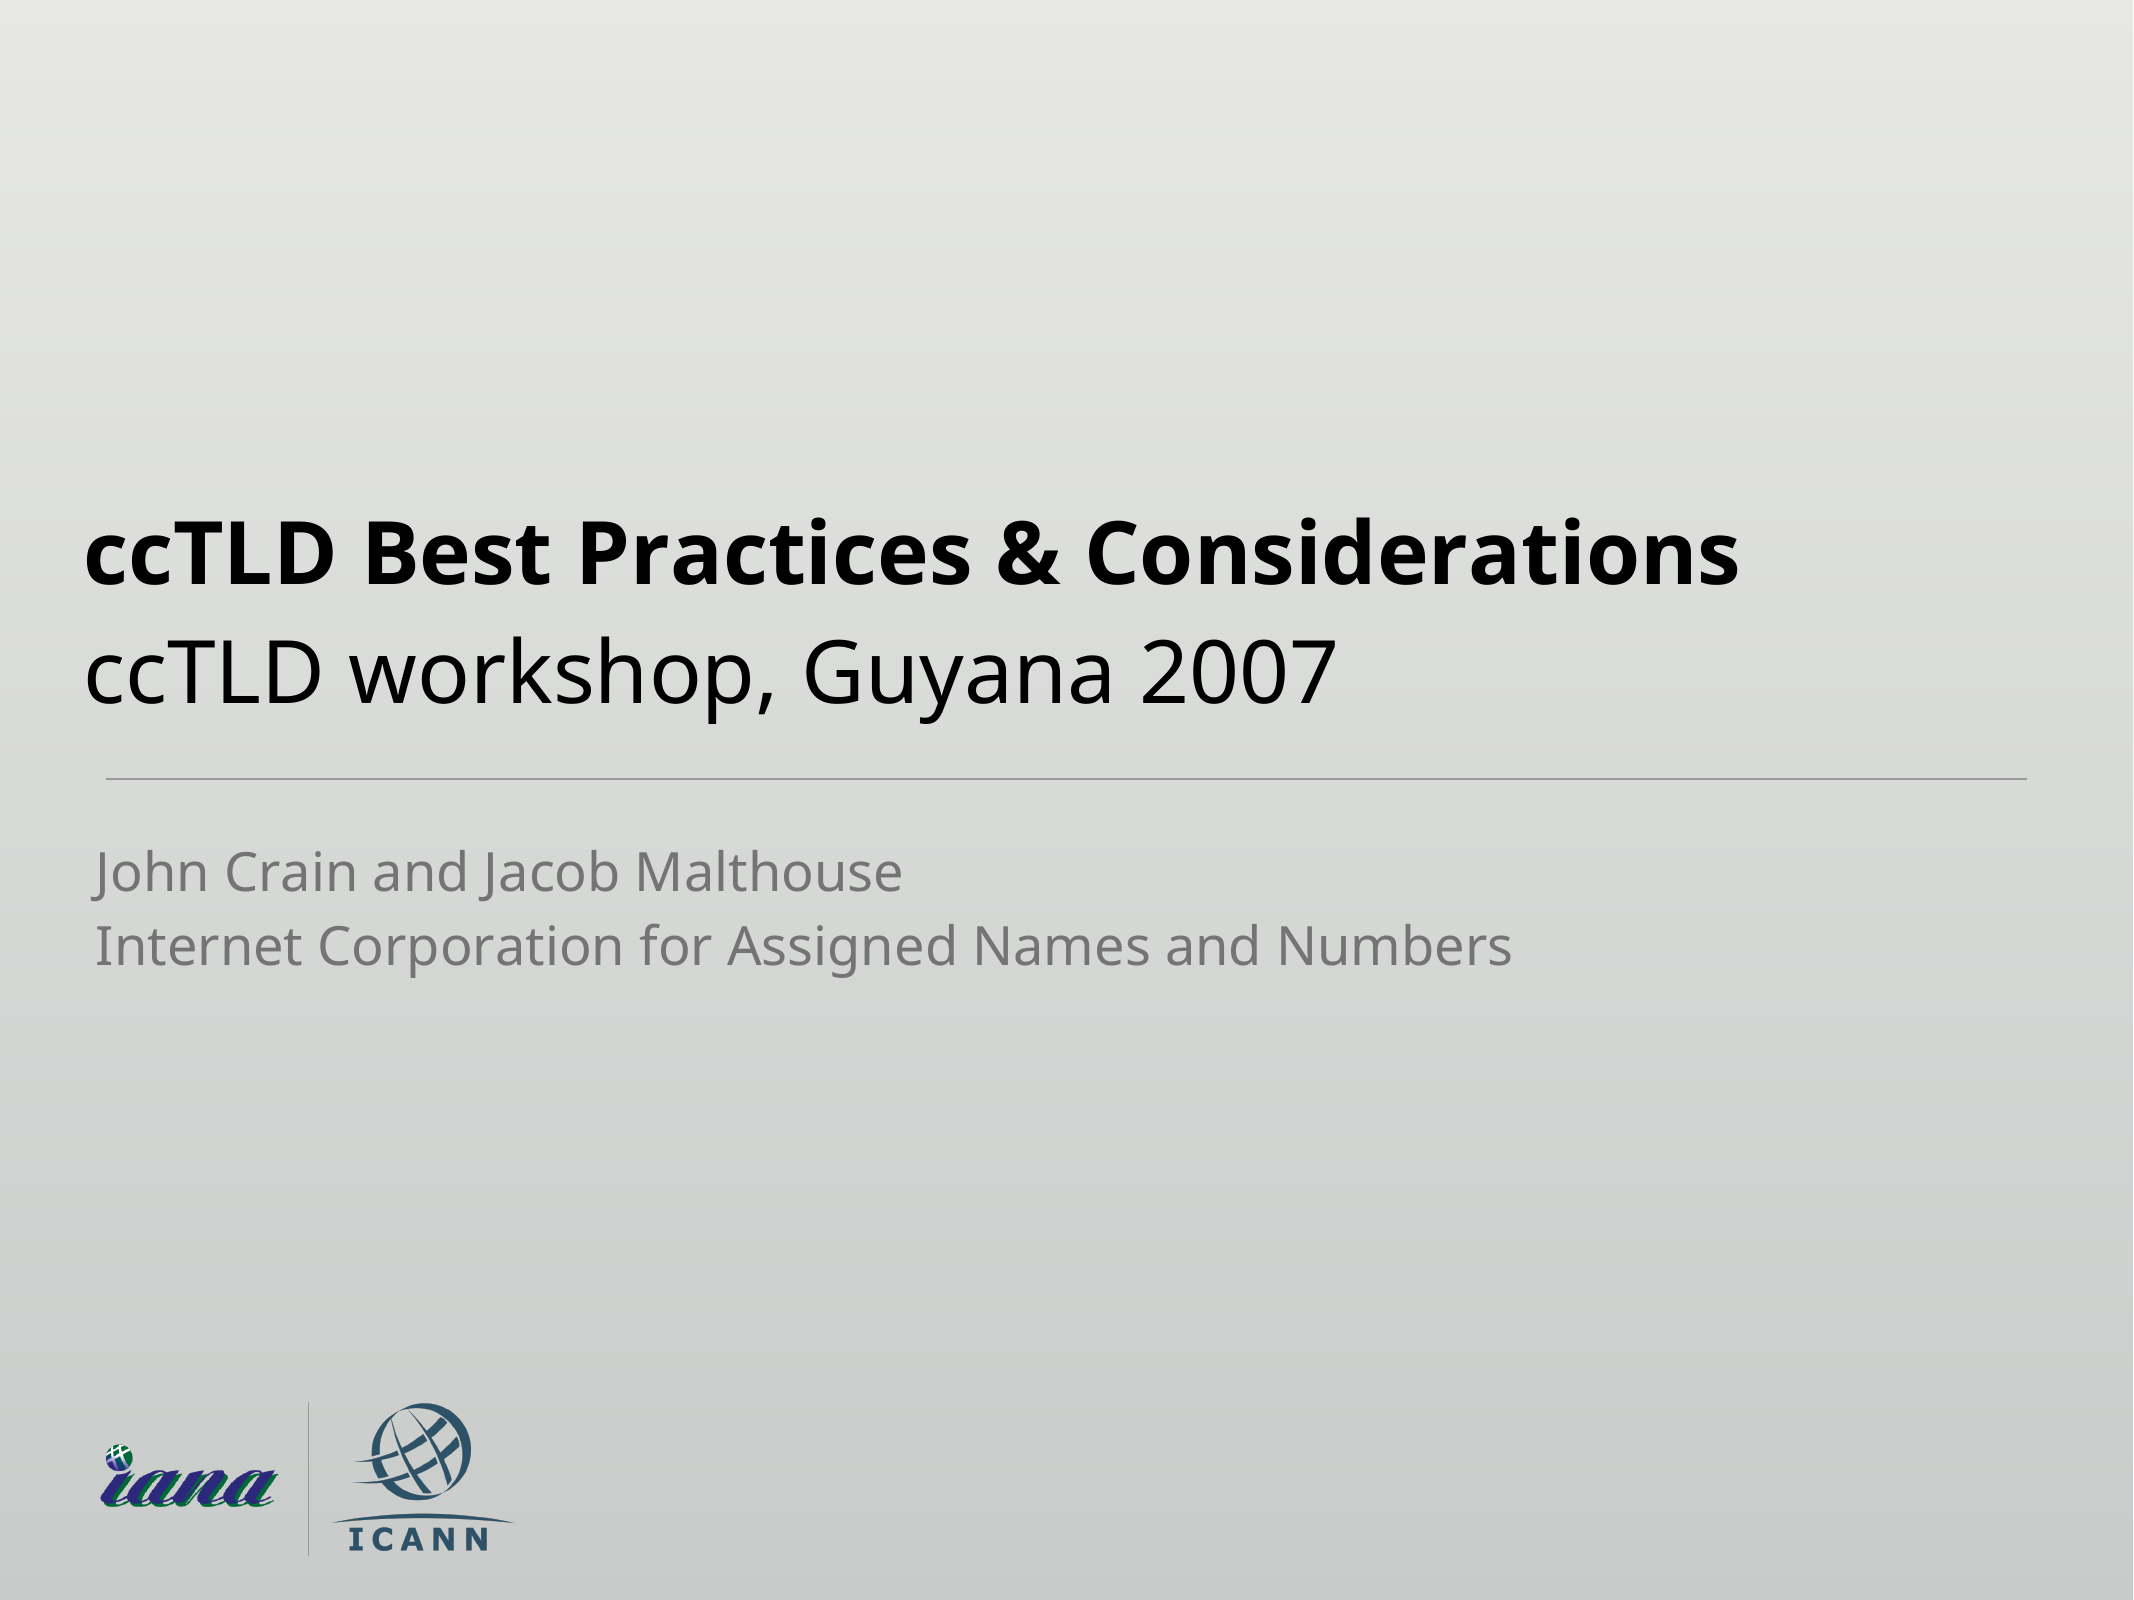

# ccTLD Best Practices & Considerations ccTLD workshop, Guyana 2007
John Crain and Jacob Malthouse
Internet Corporation for Assigned Names and Numbers